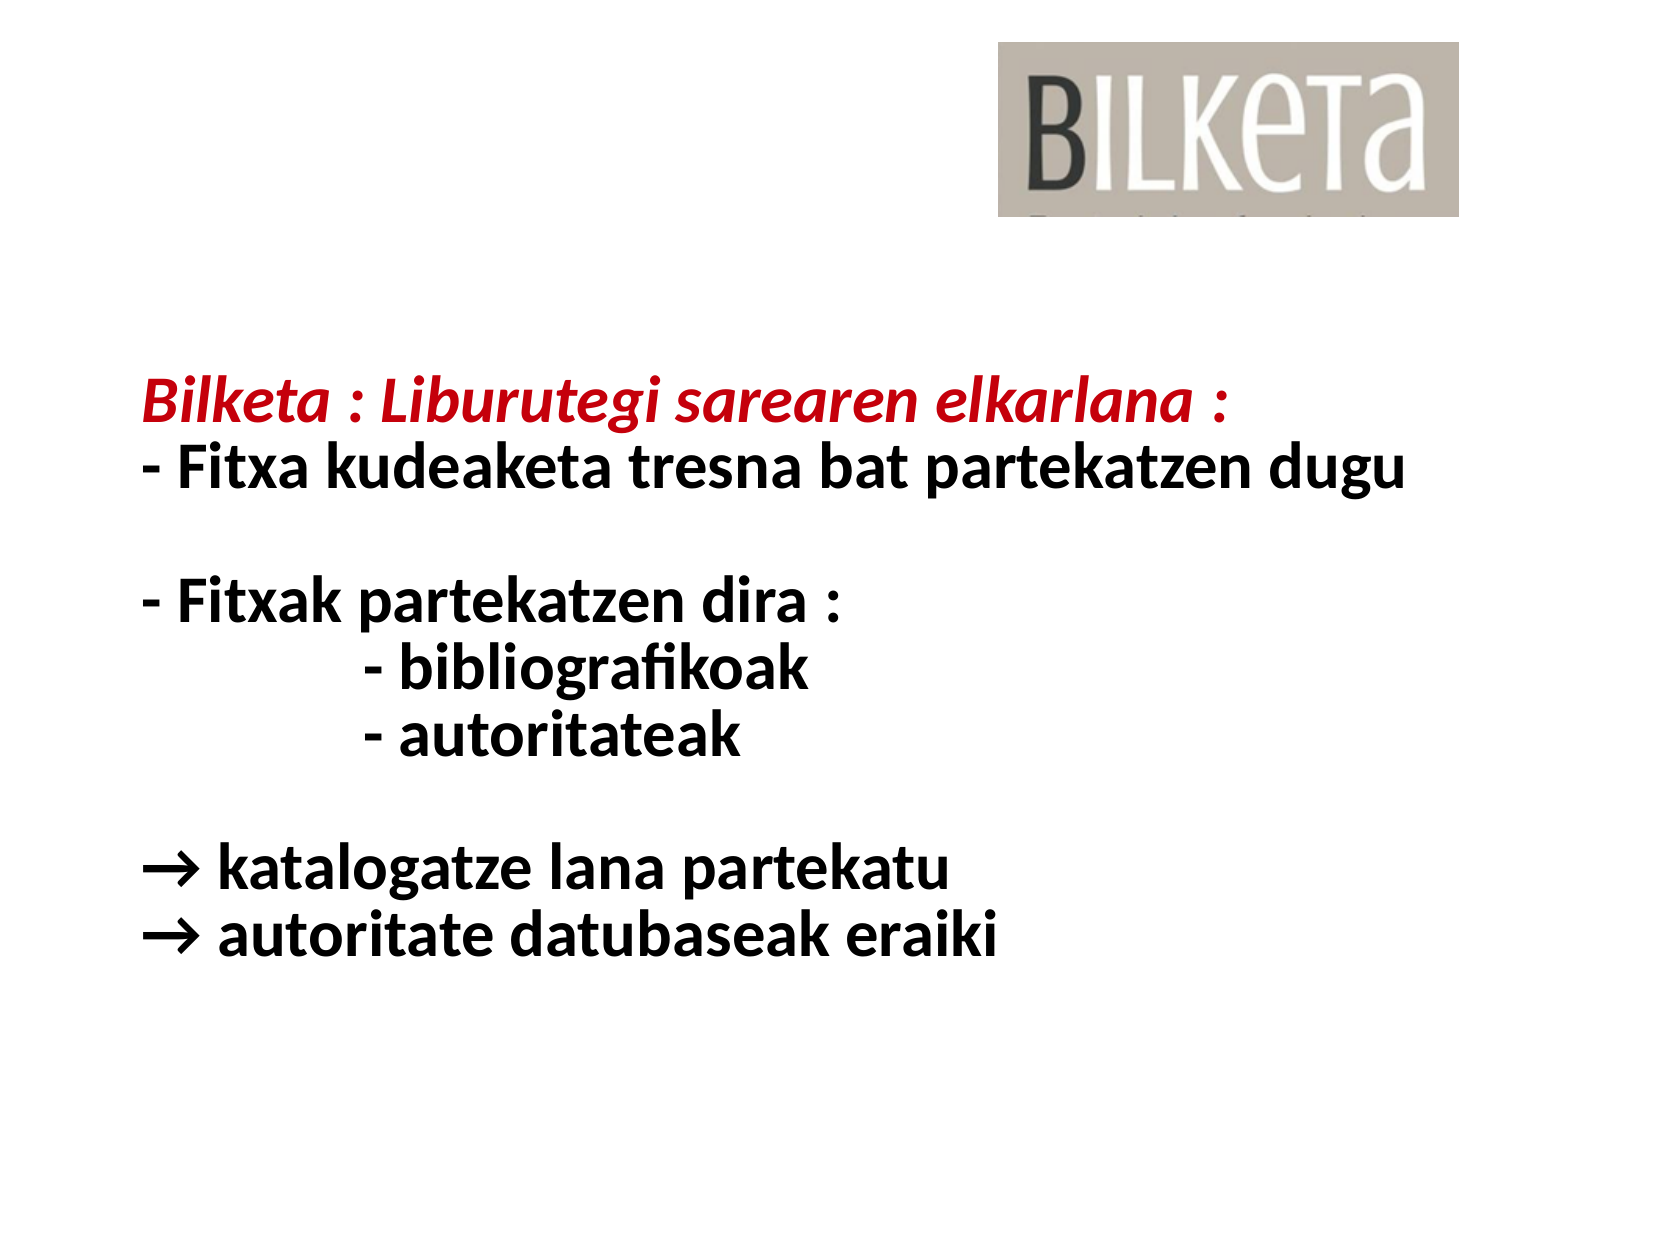

# Bilketa : Liburutegi sarearen elkarlana :
- Fitxa kudeaketa tresna bat partekatzen dugu
- Fitxak partekatzen dira :
			- bibliografikoak
			- autoritateak
→ katalogatze lana partekatu
→ autoritate datubaseak eraiki